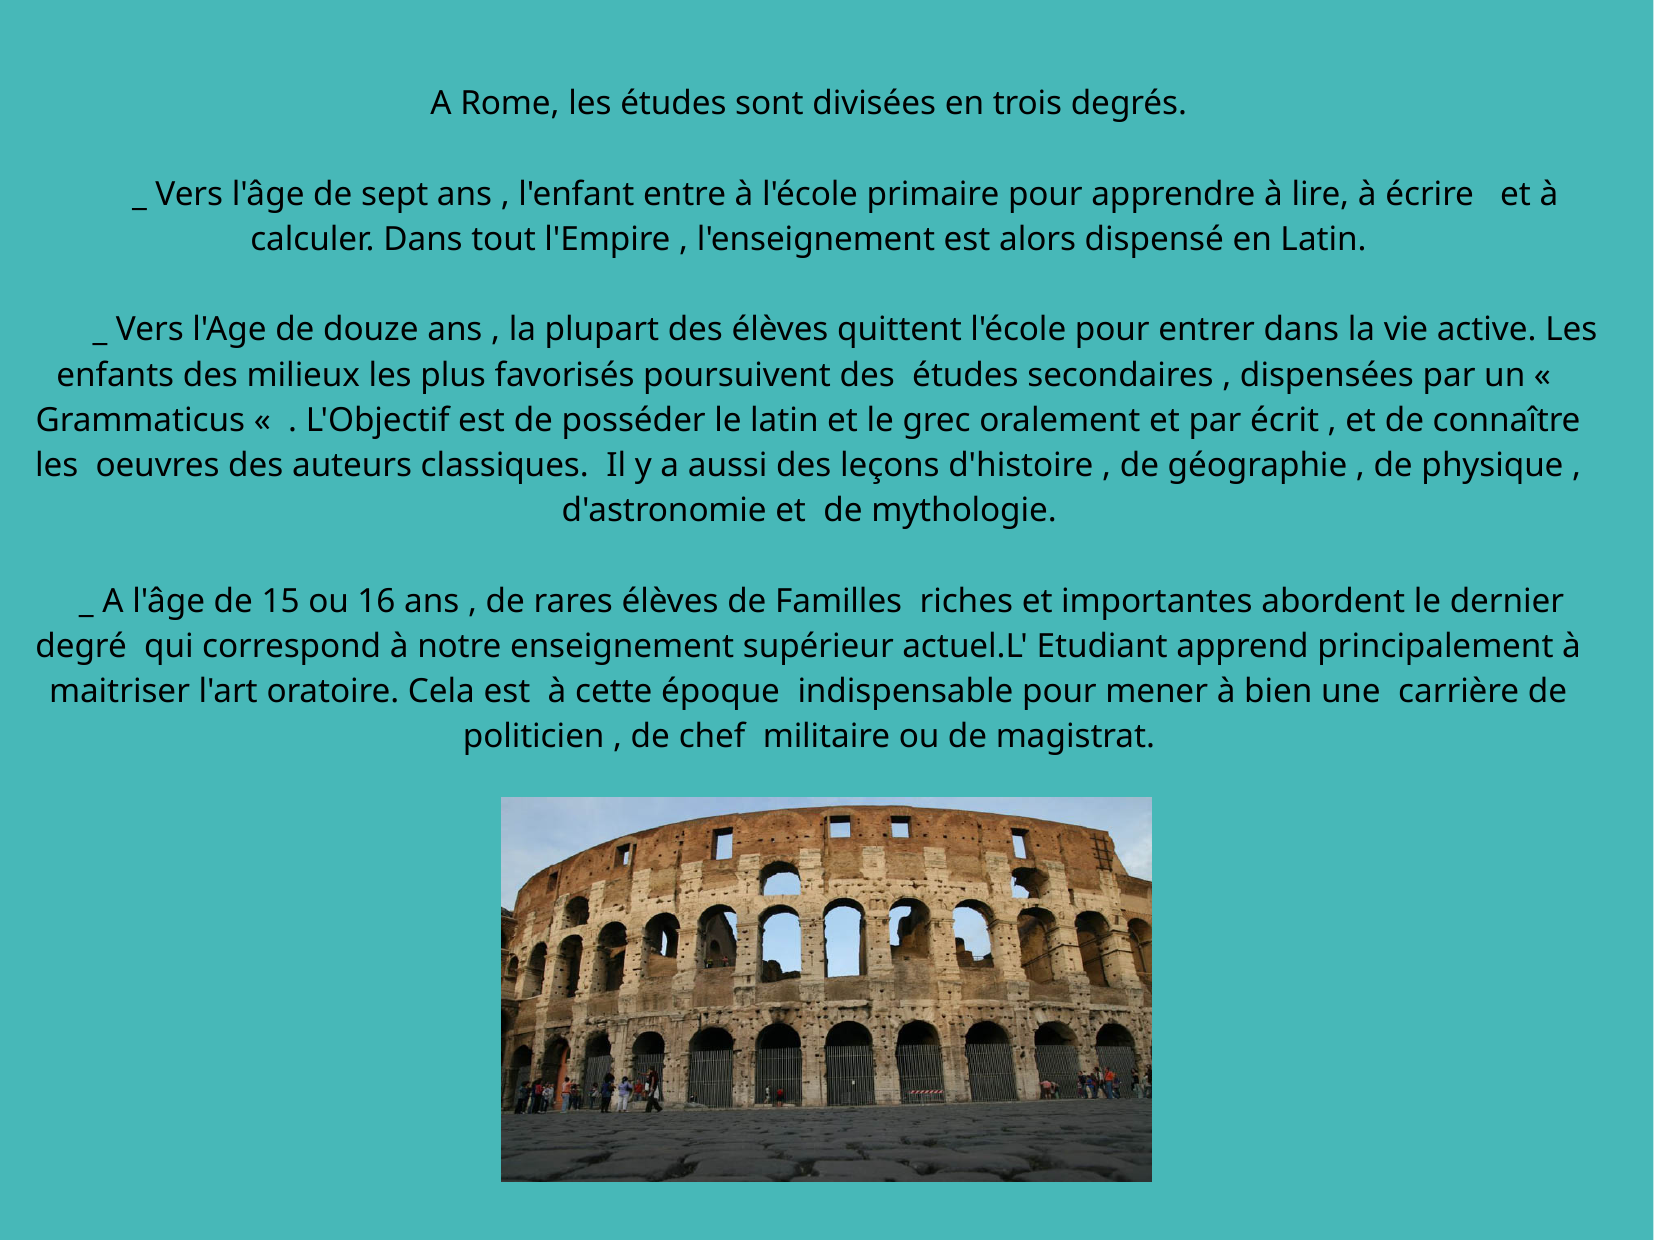

A Rome, les études sont divisées en trois degrés.
	_ Vers l'âge de sept ans , l'enfant entre à l'école primaire pour apprendre à lire, à écrire et à calculer. Dans tout l'Empire , l'enseignement est alors dispensé en Latin.
	_ Vers l'Age de douze ans , la plupart des élèves quittent l'école pour entrer dans la vie active. Les enfants des milieux les plus favorisés poursuivent des études secondaires , dispensées par un «  Grammaticus «  . L'Objectif est de posséder le latin et le grec oralement et par écrit , et de connaître les oeuvres des auteurs classiques. Il y a aussi des leçons d'histoire , de géographie , de physique , d'astronomie et de mythologie.
 _ A l'âge de 15 ou 16 ans , de rares élèves de Familles riches et importantes abordent le dernier degré qui correspond à notre enseignement supérieur actuel.L' Etudiant apprend principalement à maitriser l'art oratoire. Cela est à cette époque indispensable pour mener à bien une carrière de politicien , de chef militaire ou de magistrat.